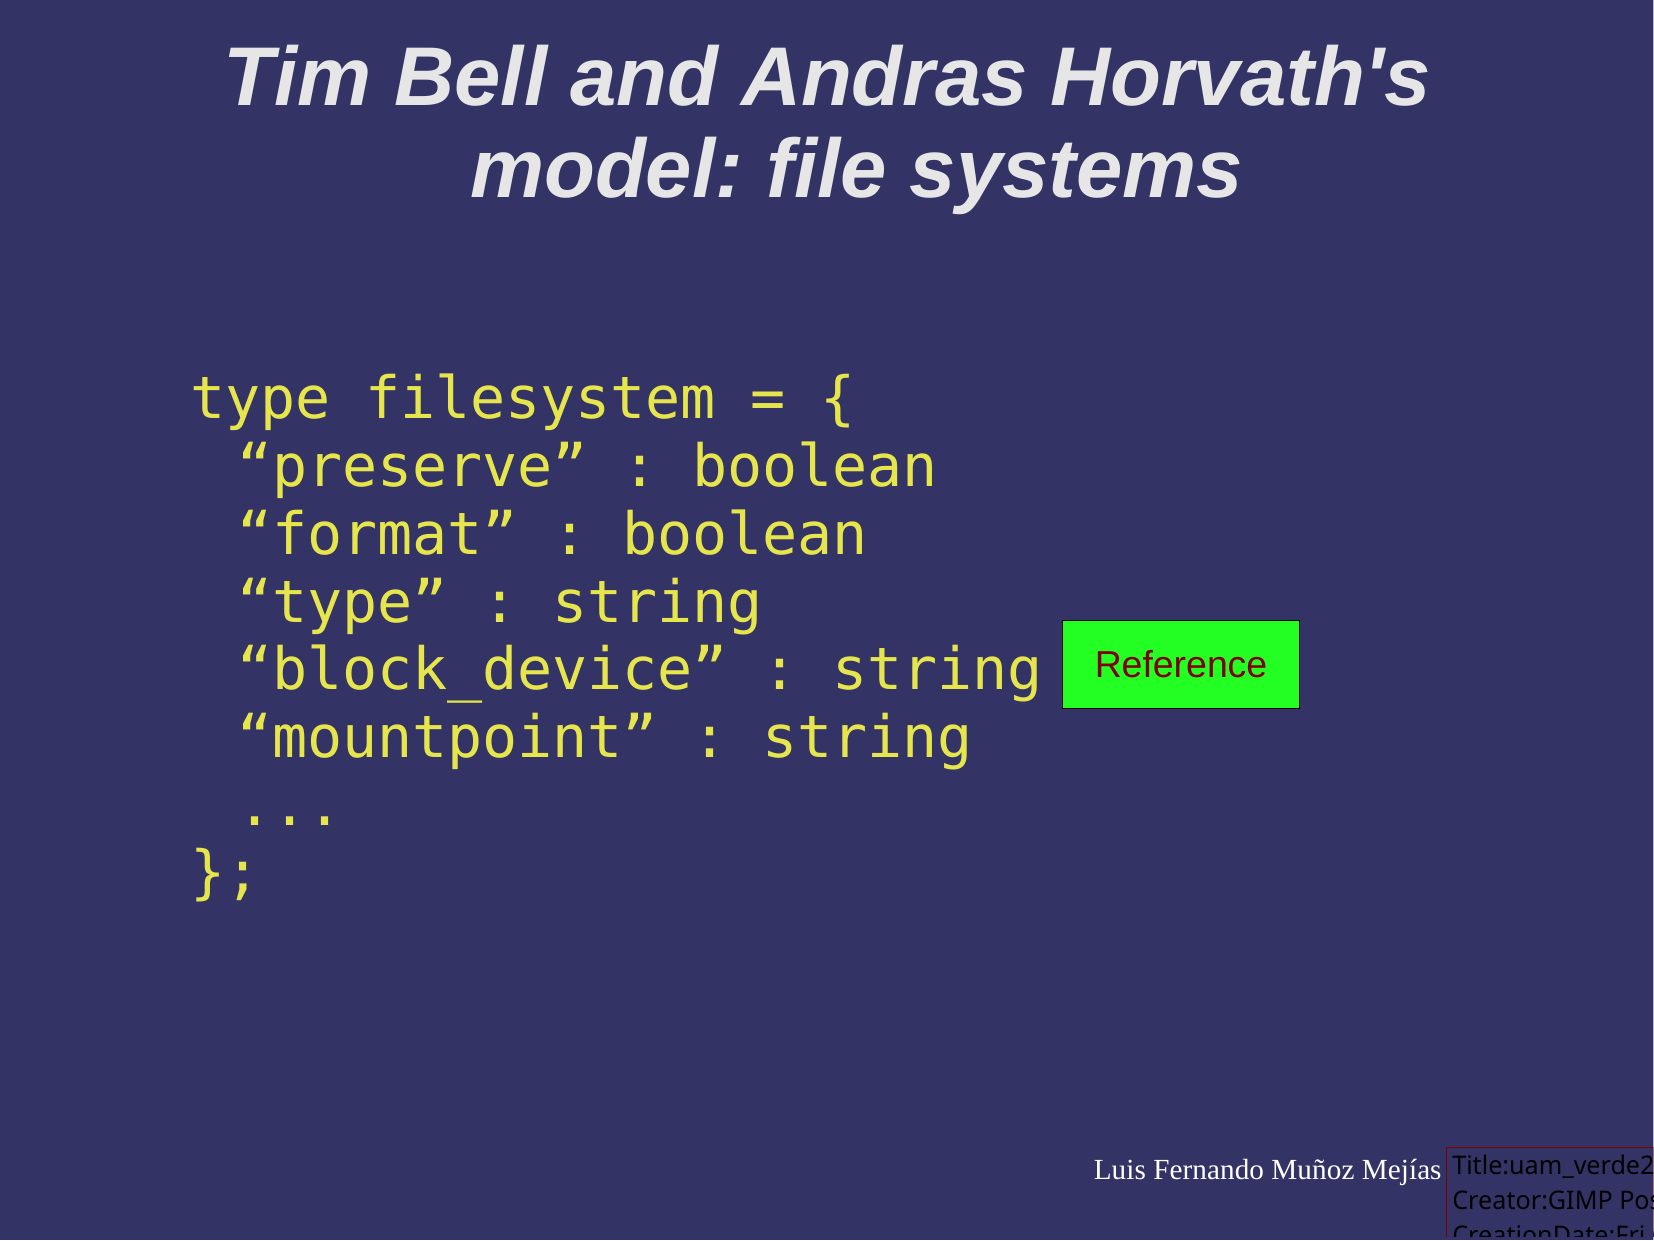

# Tim Bell and Andras Horvath's model: file systems
type filesystem = {
“preserve” : boolean
“format” : boolean
“type” : string
“block_device” : string
“mountpoint” : string
...
};
Reference
Luis Fernando Muñoz Mejías